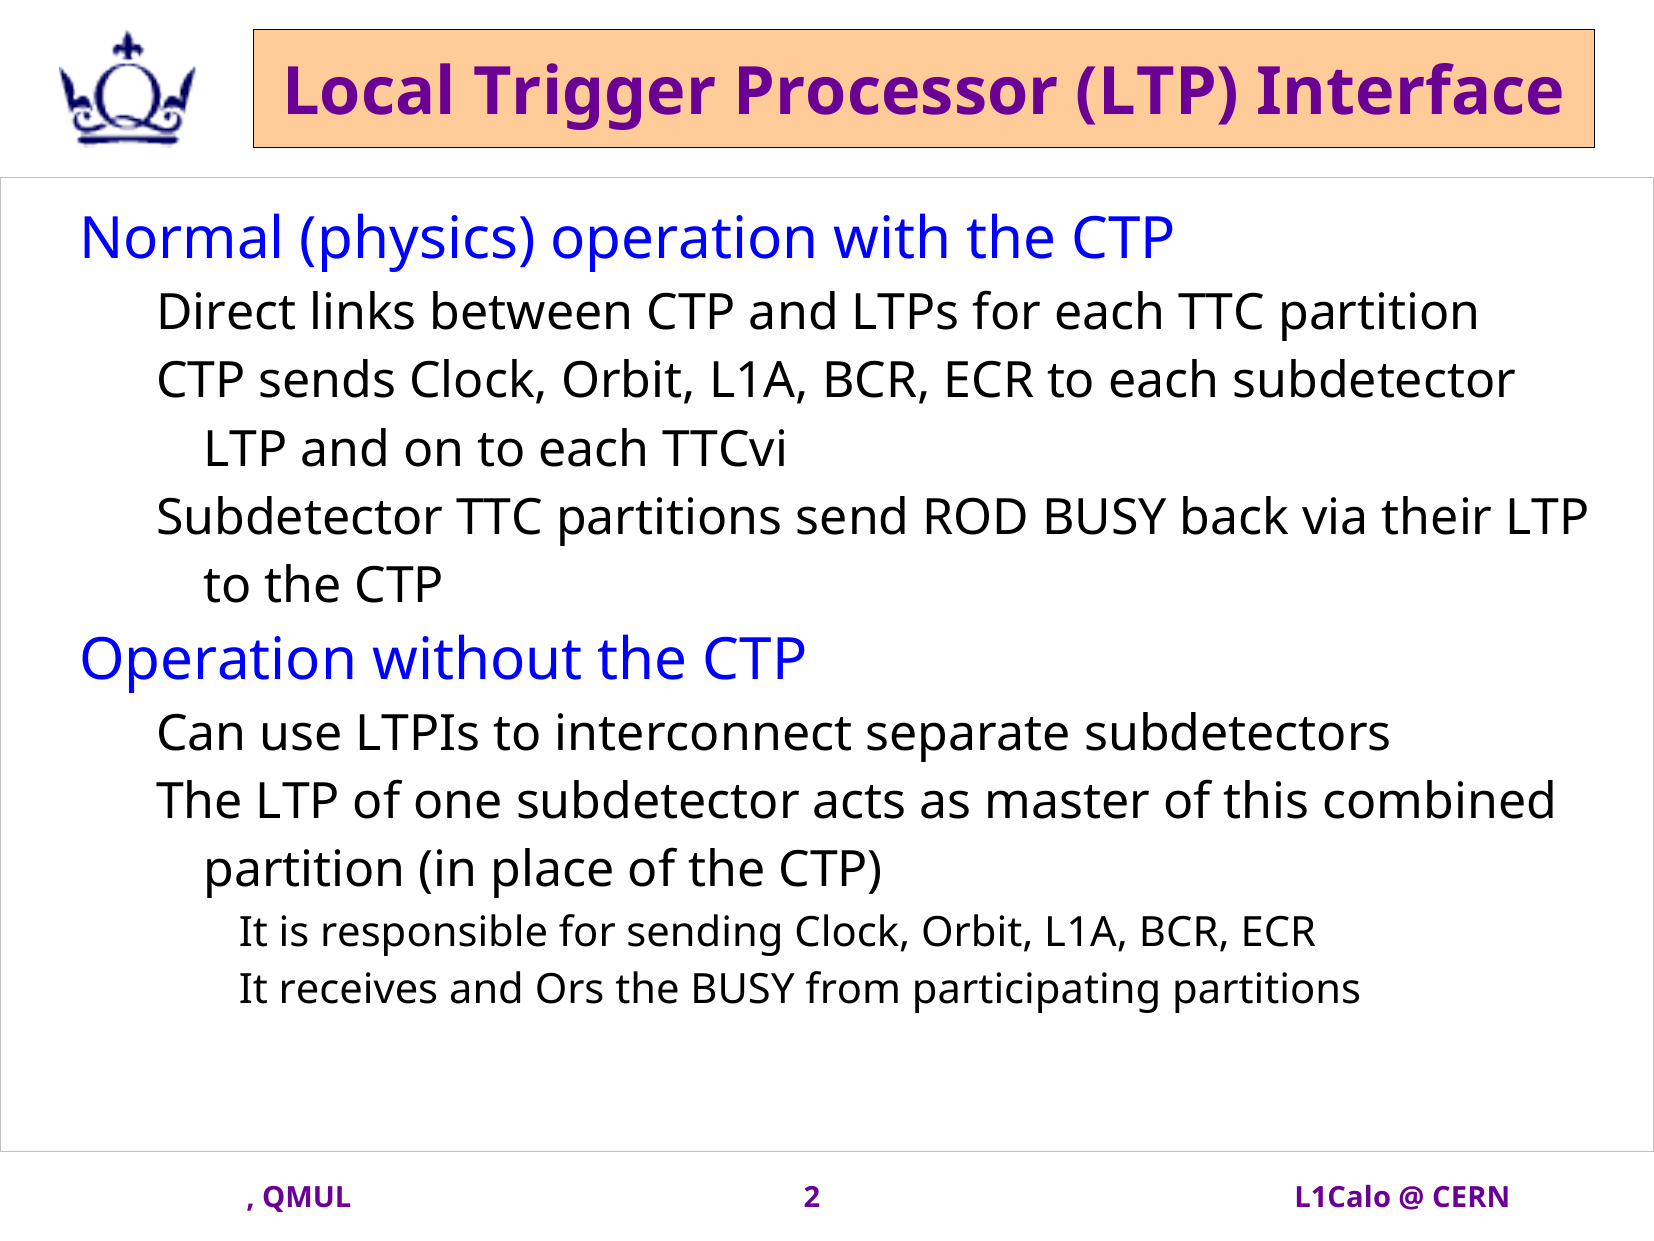

# Local Trigger Processor (LTP) Interface
Normal (physics) operation with the CTP
Direct links between CTP and LTPs for each TTC partition
CTP sends Clock, Orbit, L1A, BCR, ECR to each subdetector LTP and on to each TTCvi
Subdetector TTC partitions send ROD BUSY back via their LTP to the CTP
Operation without the CTP
Can use LTPIs to interconnect separate subdetectors
The LTP of one subdetector acts as master of this combined partition (in place of the CTP)
It is responsible for sending Clock, Orbit, L1A, BCR, ECR
It receives and Ors the BUSY from participating partitions